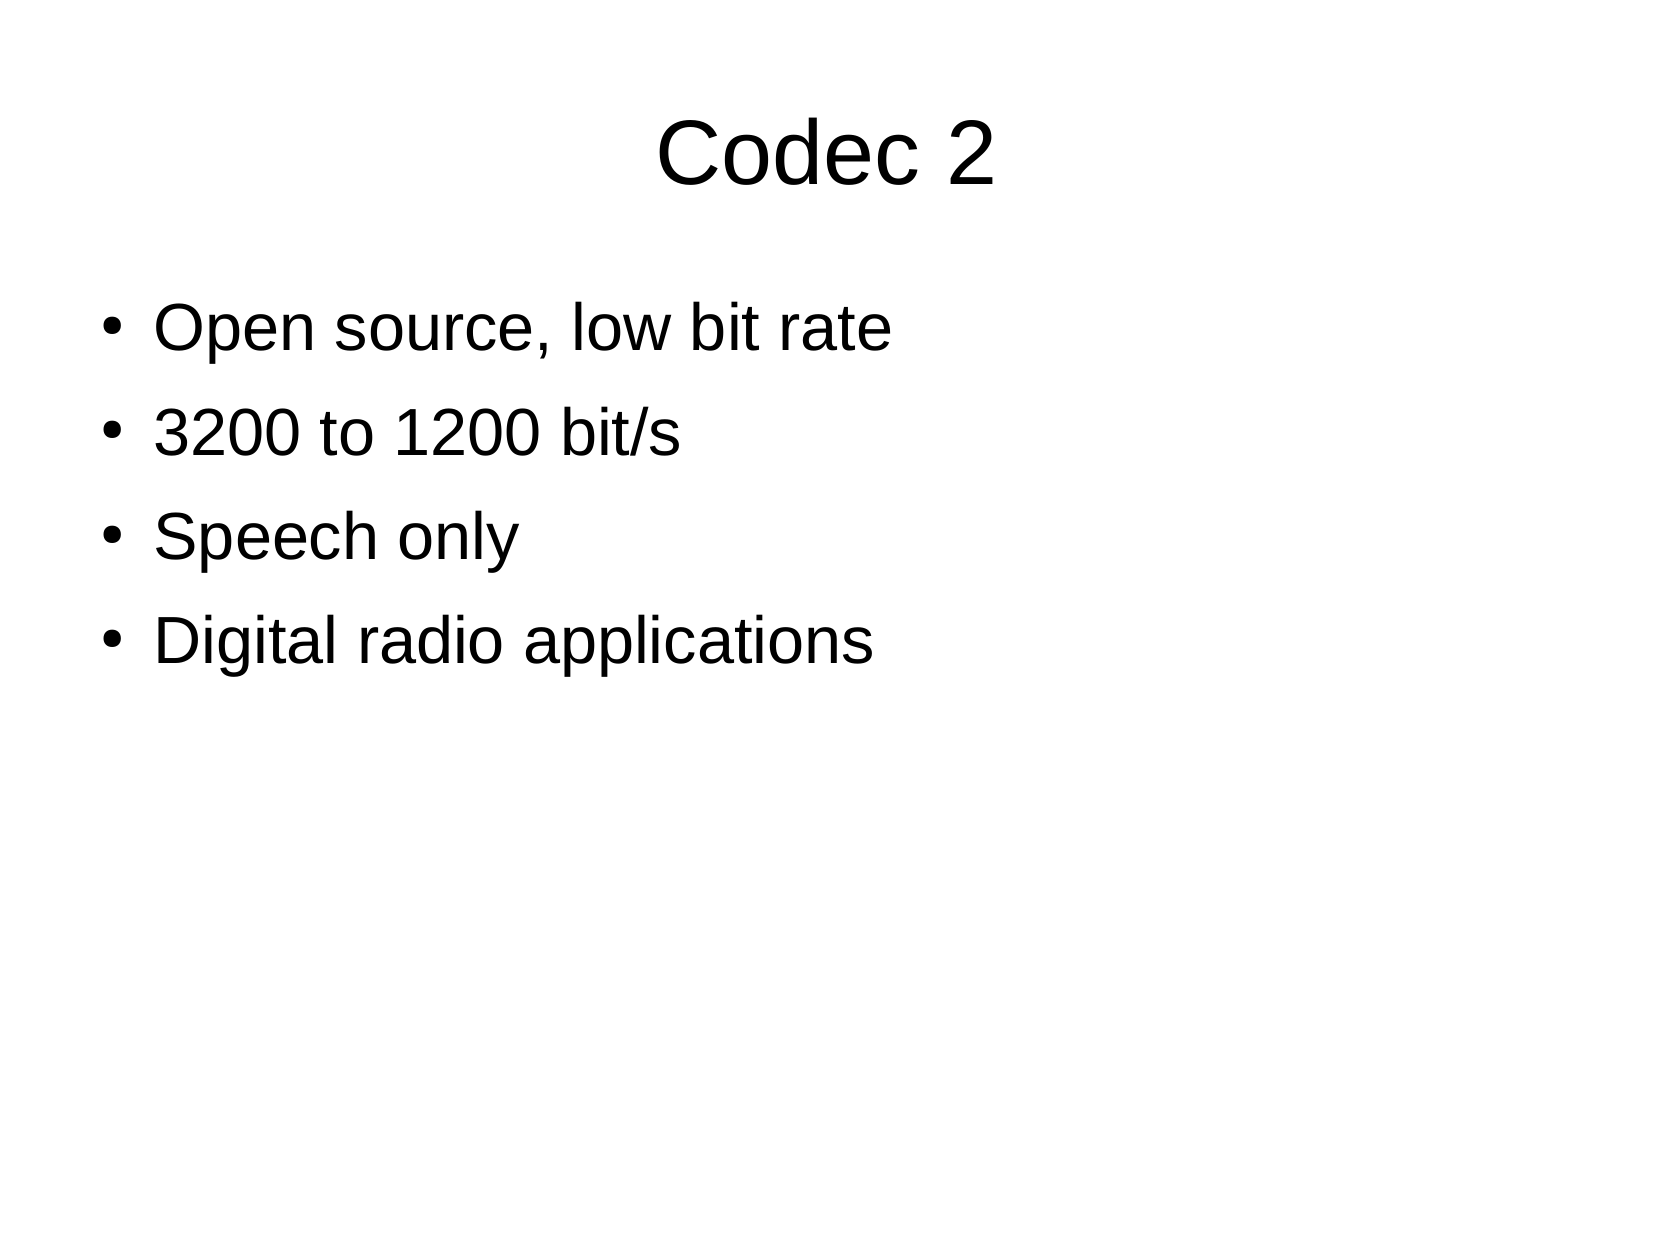

# Codec 2
Open source, low bit rate
3200 to 1200 bit/s
Speech only
Digital radio applications